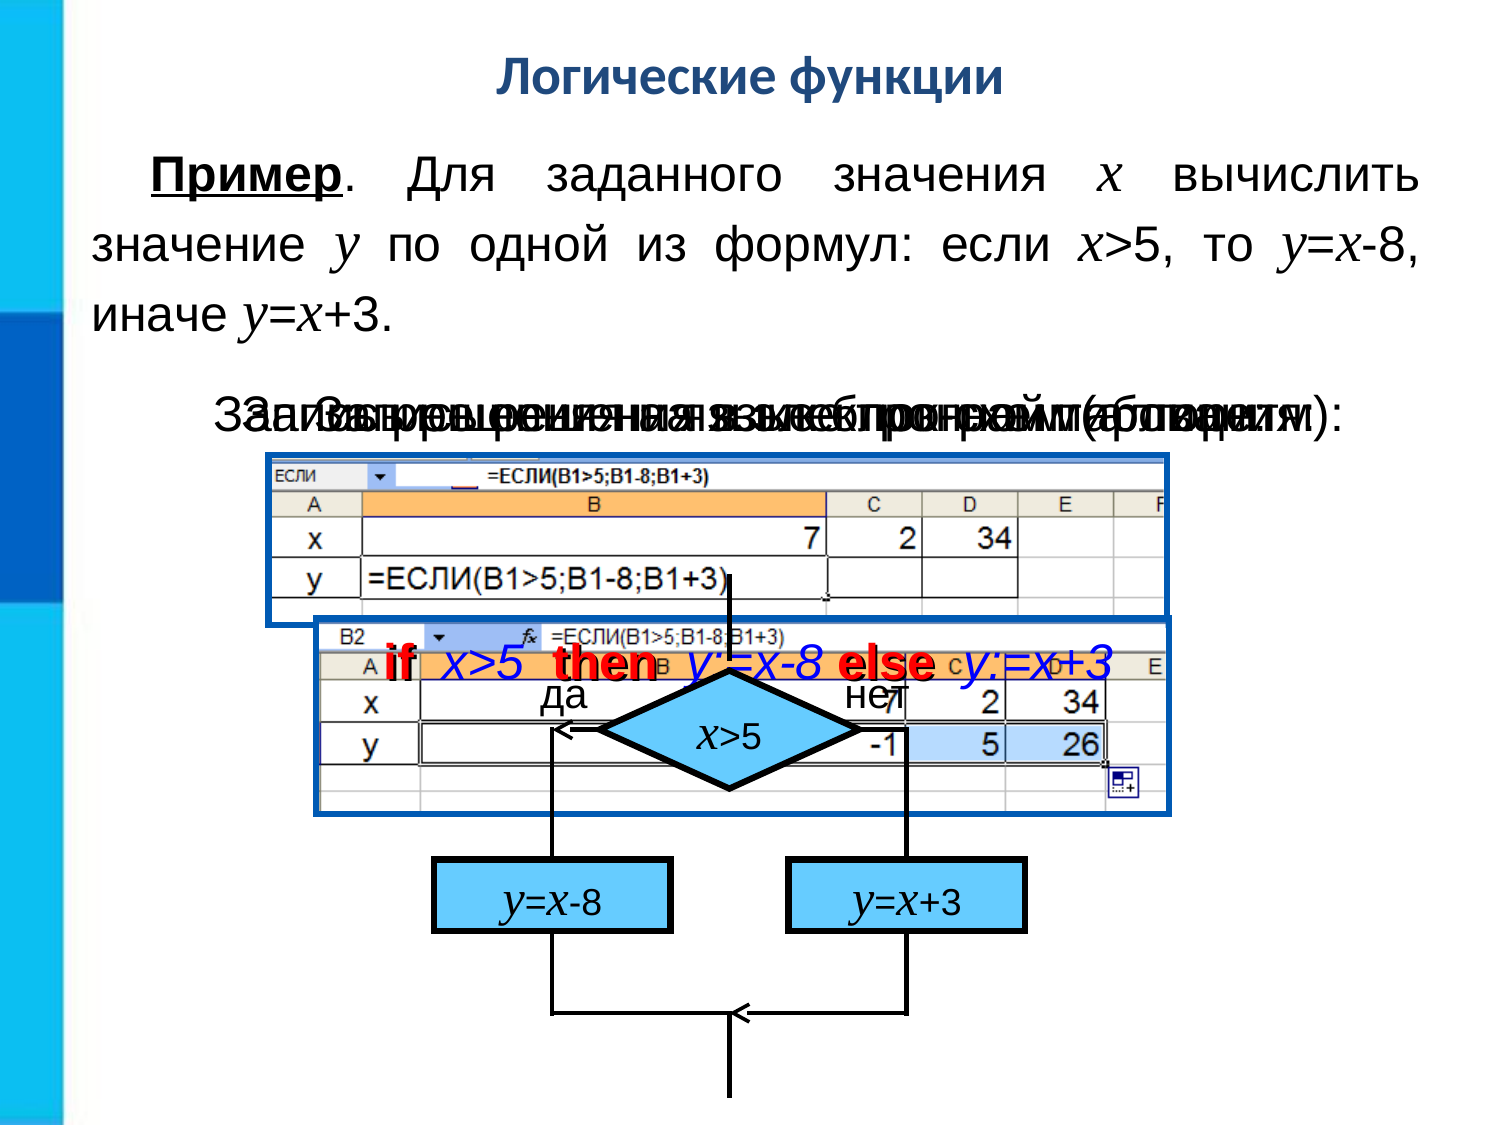

Логические функции
Пример. Для заданного значения x вычислить значение y по одной из формул: если x>5, то y=x-8, иначе y=x+3.
Запись решения на языке блок-схем (алгоритм):
Запись решения на языке программирования:
Запись решения в электронной таблице:
x>5
y=x-8
y=x+3
да
нет
if x>5 then y:=x-8 else y:=x+3